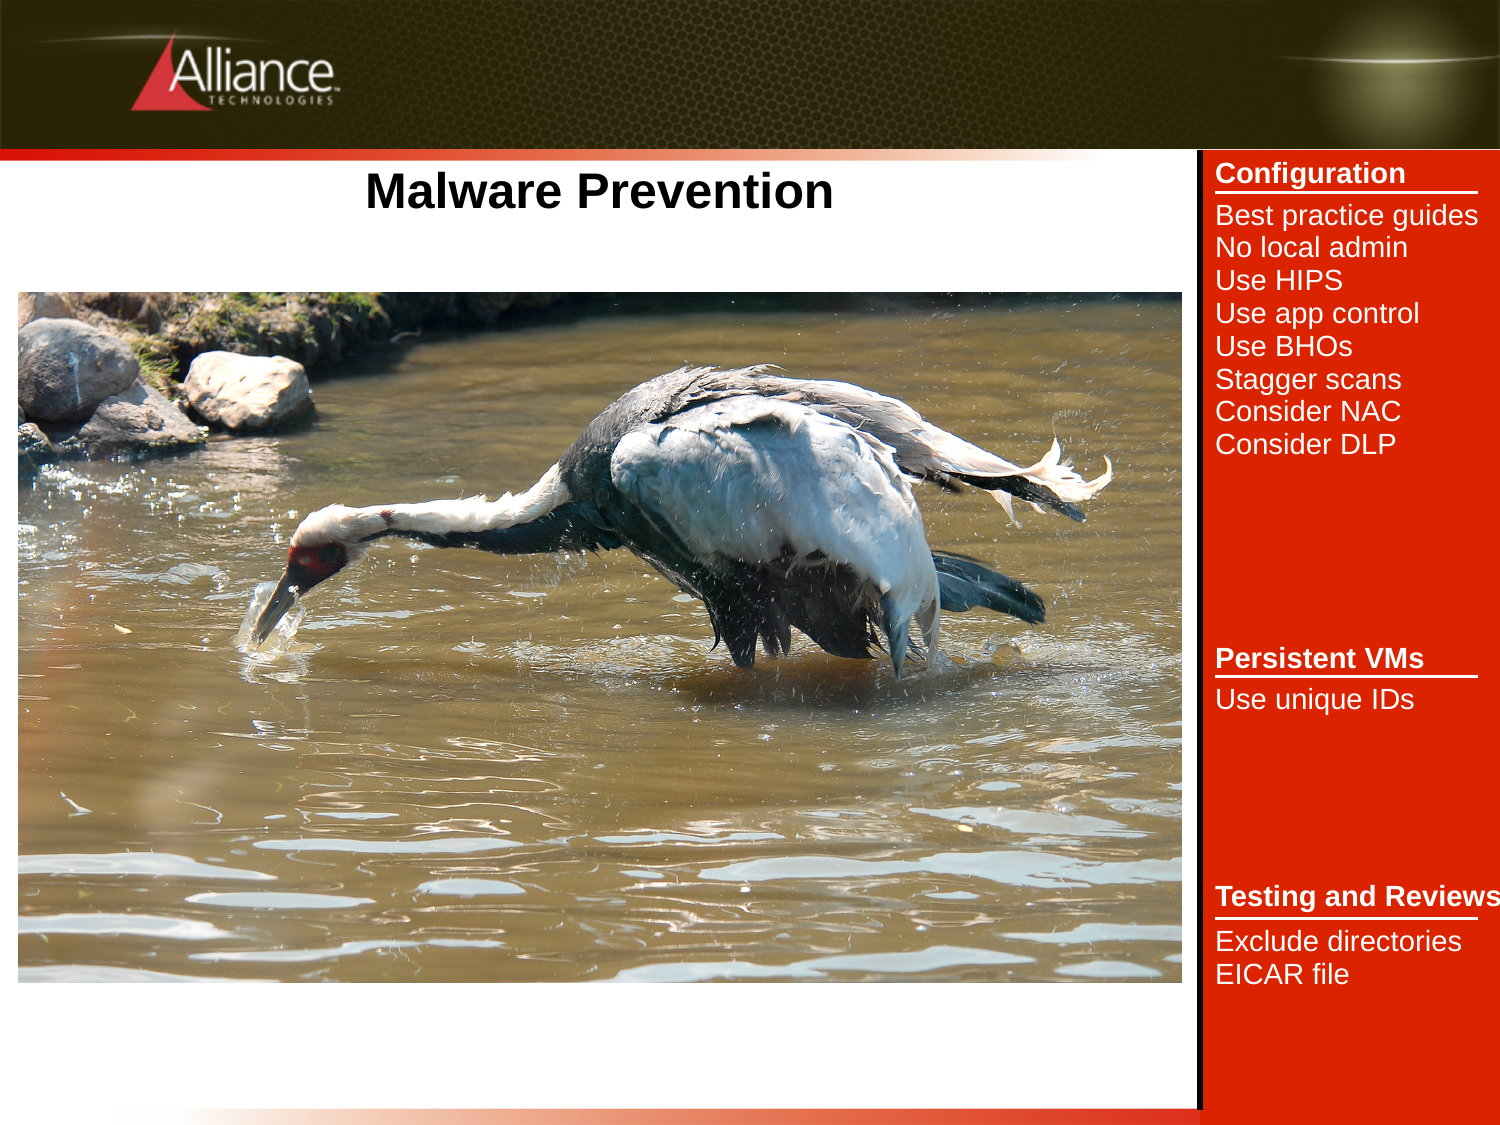

Configuration
Malware Prevention
Best practice guides
No local admin
Use HIPS
Use app control
Use BHOs
Stagger scans
Consider NAC
Consider DLP
Persistent VMs
Use unique IDs
Testing and Reviews
Exclude directories
EICAR file